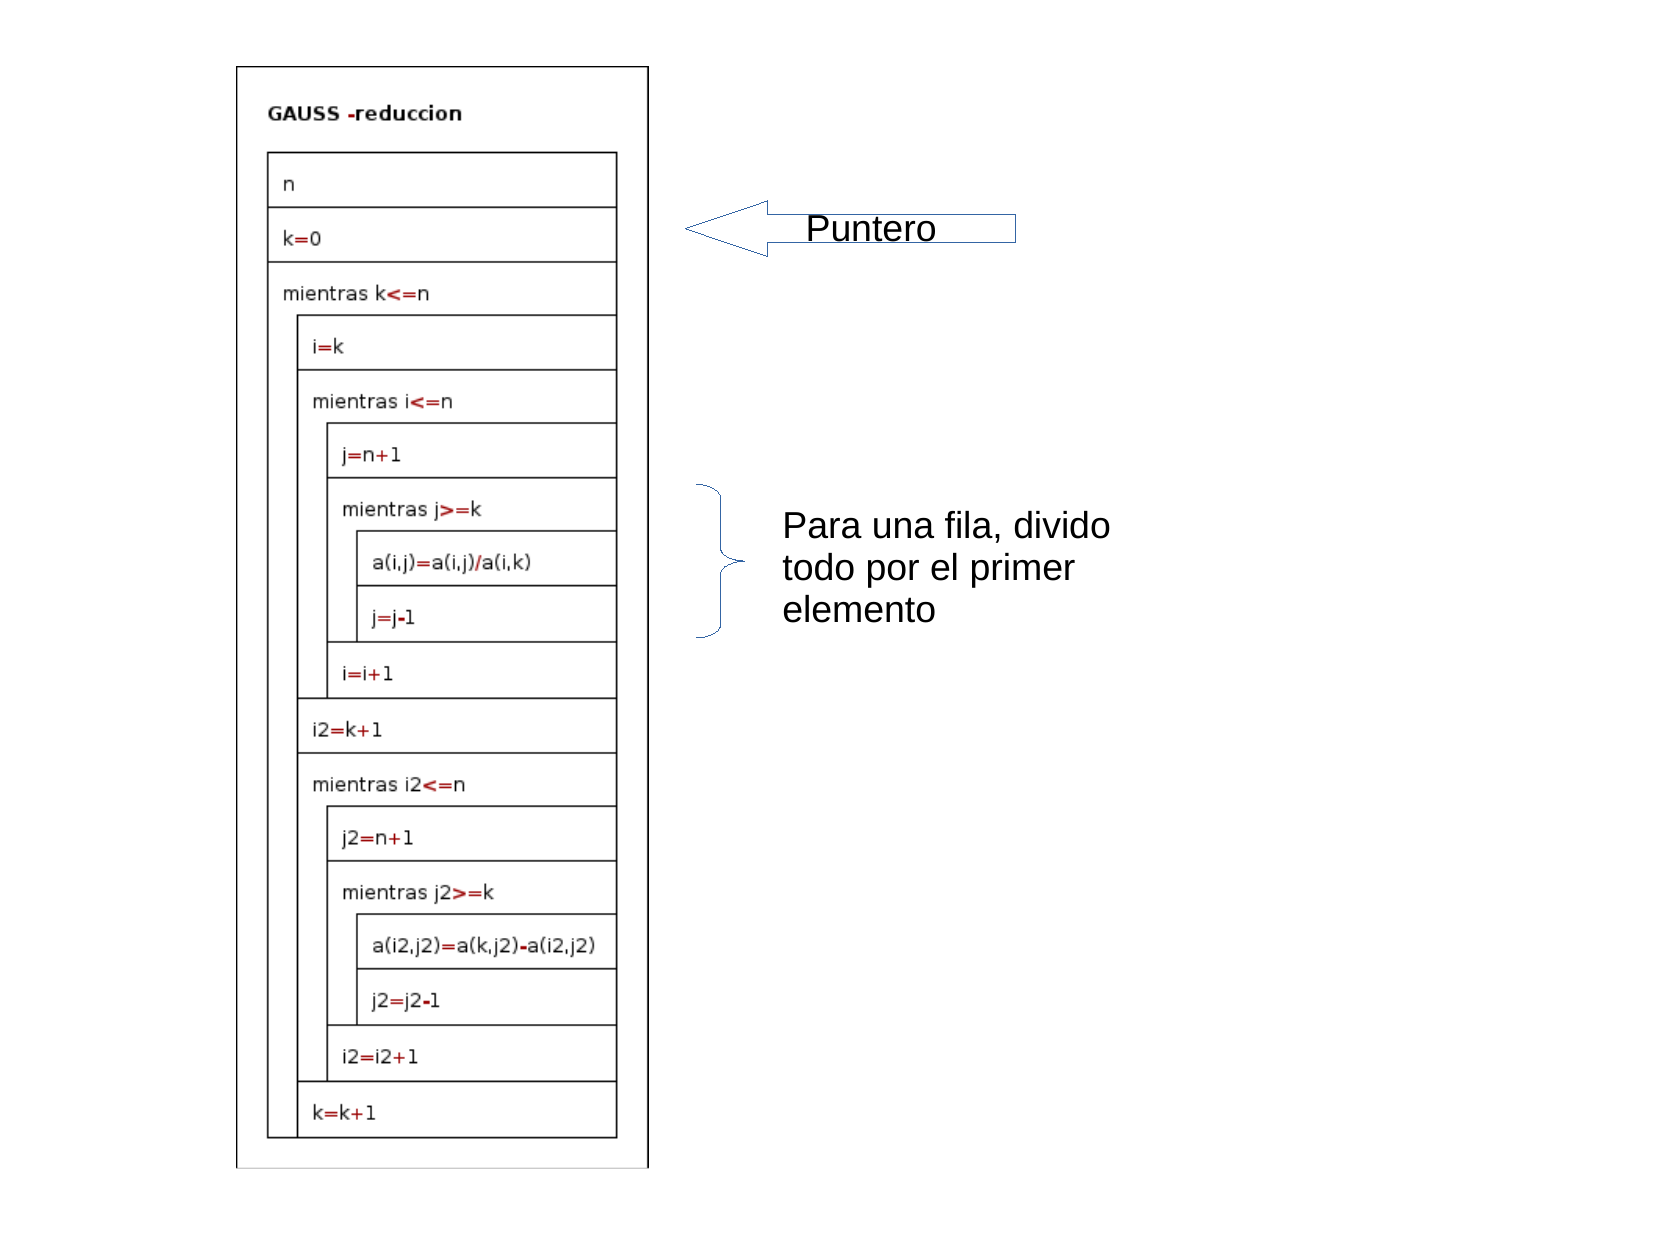

#
Puntero
Para una fila, divido todo por el primer elemento